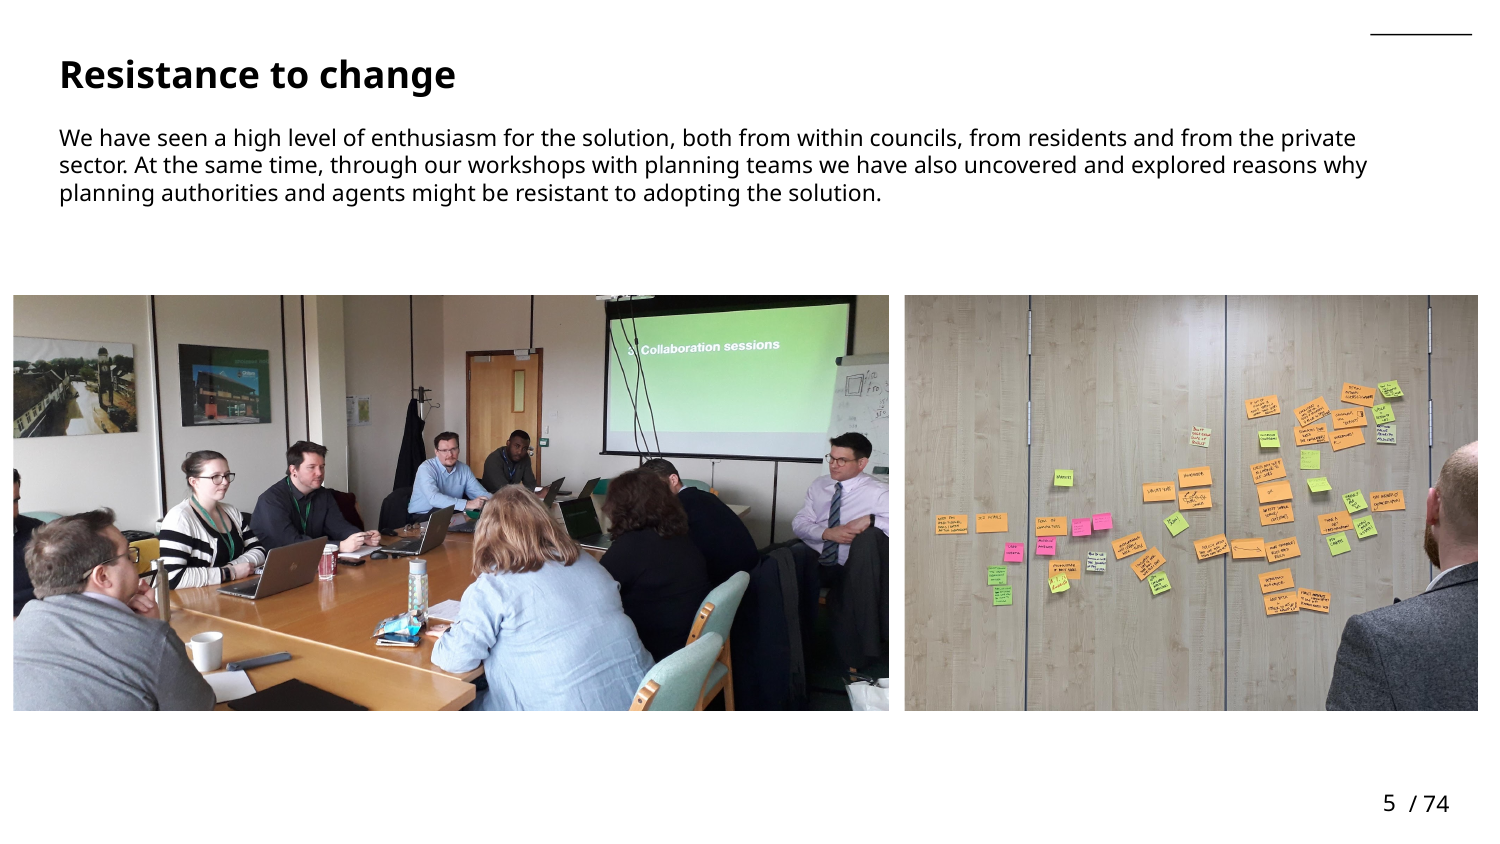

Resistance to change
# We have seen a high level of enthusiasm for the solution, both from within councils, from residents and from the private sector. At the same time, through our workshops with planning teams we have also uncovered and explored reasons why planning authorities and agents might be resistant to adopting the solution.